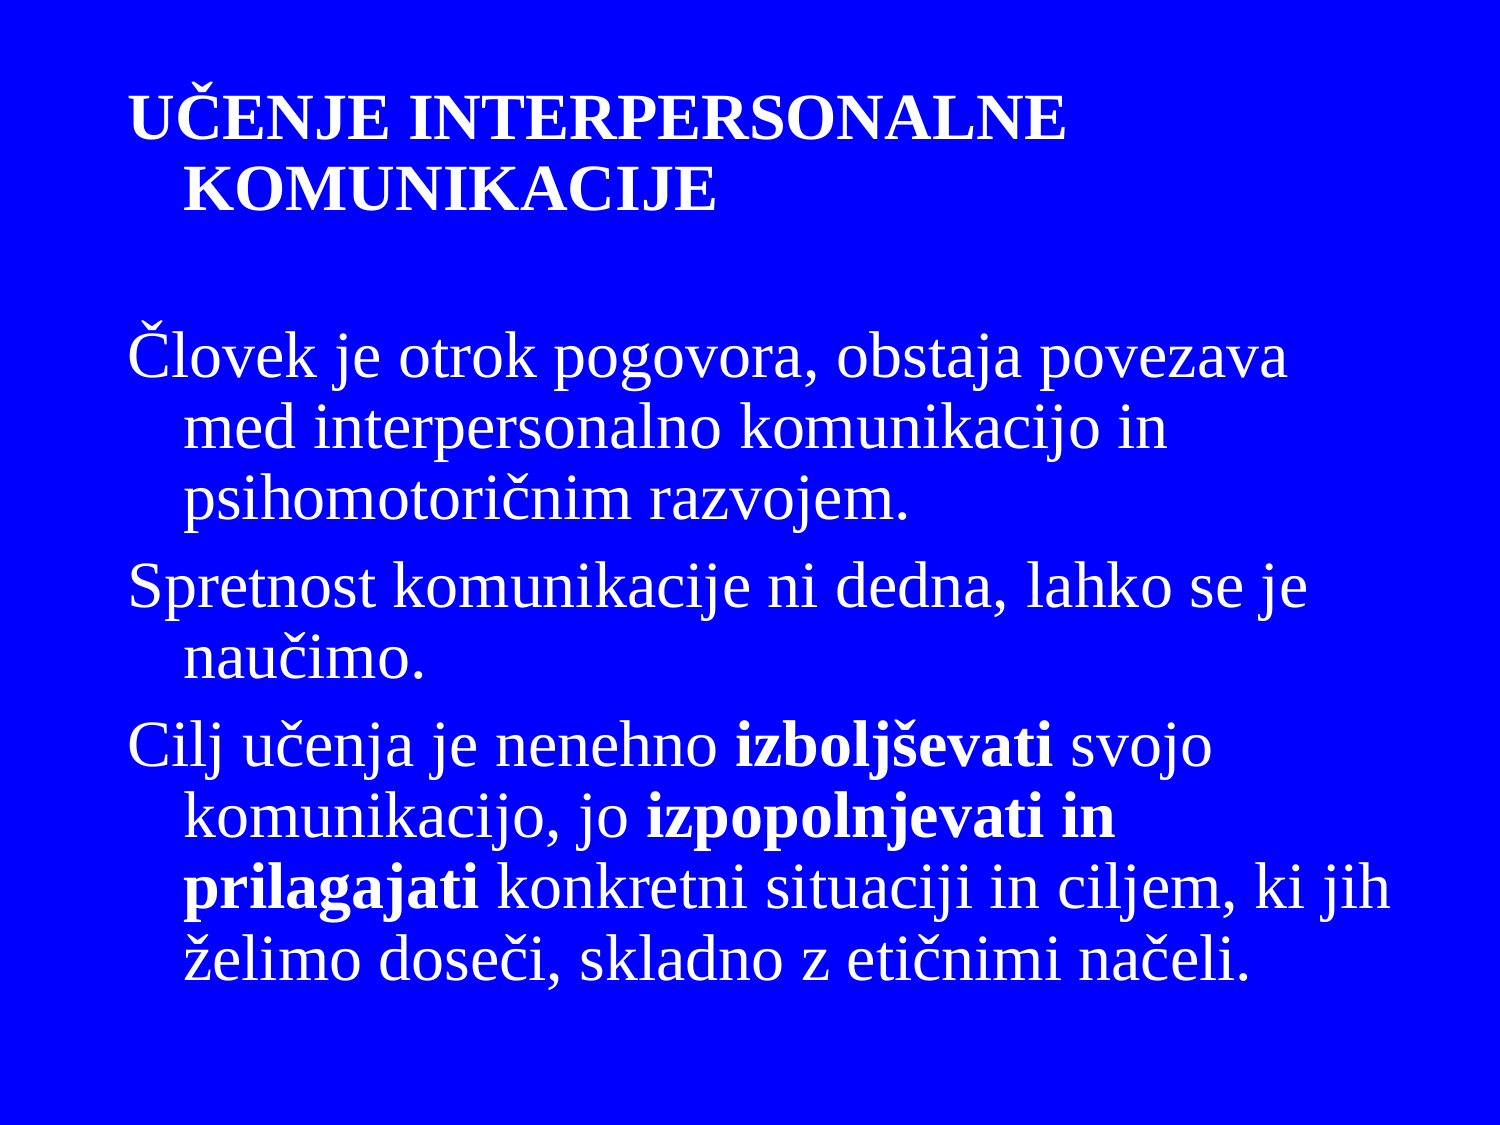

# UČENJE INTERPERSONALNE KOMUNIKACIJE
Človek je otrok pogovora, obstaja povezava med interpersonalno komunikacijo in psihomotoričnim razvojem.
Spretnost komunikacije ni dedna, lahko se je naučimo.
Cilj učenja je nenehno izboljševati svojo komunikacijo, jo izpopolnjevati in prilagajati konkretni situaciji in ciljem, ki jih želimo doseči, skladno z etičnimi načeli.